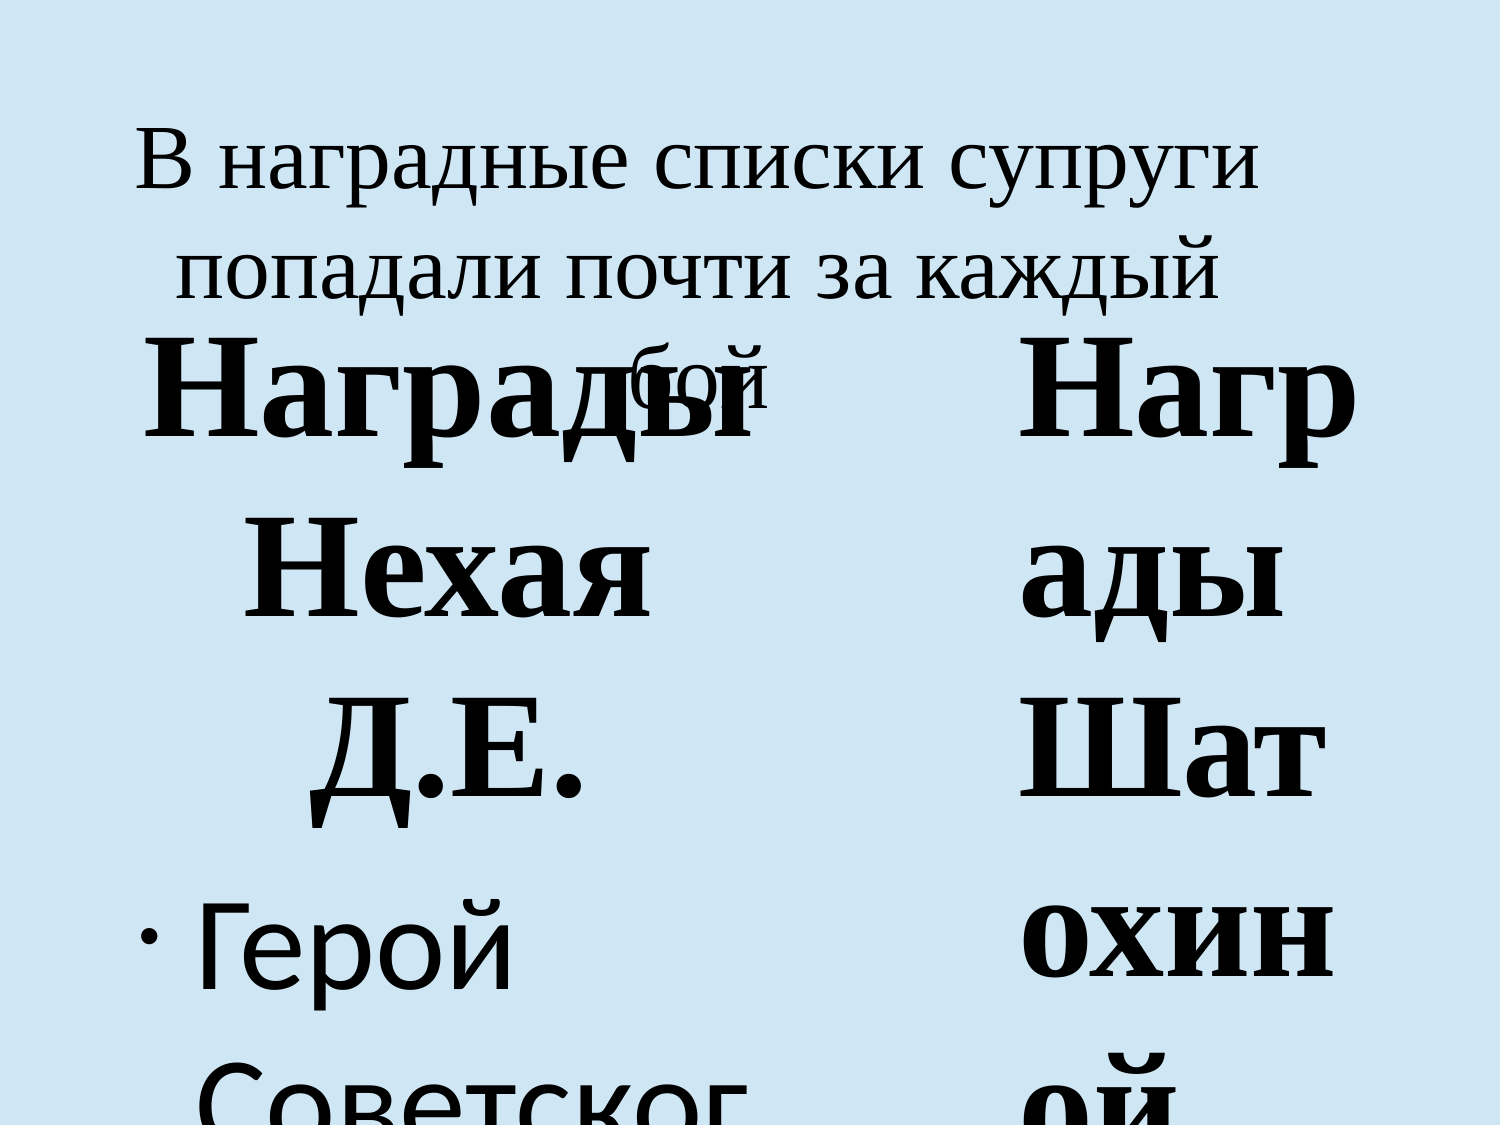

# В наградные списки супруги попадали почти за каждый бой
Награды Нехая Д.Е.
Герой Советского Союза (27.02.1945):
 медаль «Золотая Звезда» № 5221,
 орден Ленина.
Орден Красного Знамени (14.04.1945).
Орден Александра Невского (№ 6520 от 05.08.1944).
Орден Красной Звезды (Приказ по 12-й истребительной бригады № 5/н от 21.08.1943).
Орден Отечественной войны II степени (01.08.1944).
Медаль «За победу над Германией в Великой Отечественной войне 1941—1945 гг.».
	Польские медали:
 Медаль «За Варшаву 1939—1945».
Медаль «Заслуженным на поле Славы»
Медаль «За Одру, Ниссу, Балтик».
Награды Шатохиной М.С.
. орден «Отечественной войны» I степени,
 орден «Красной звезды»,
2 медали «За отвагу»,
«За боевые заслуги»,
 за взятие Варшавы и Берлина.
 Всего - 9 боевых наград